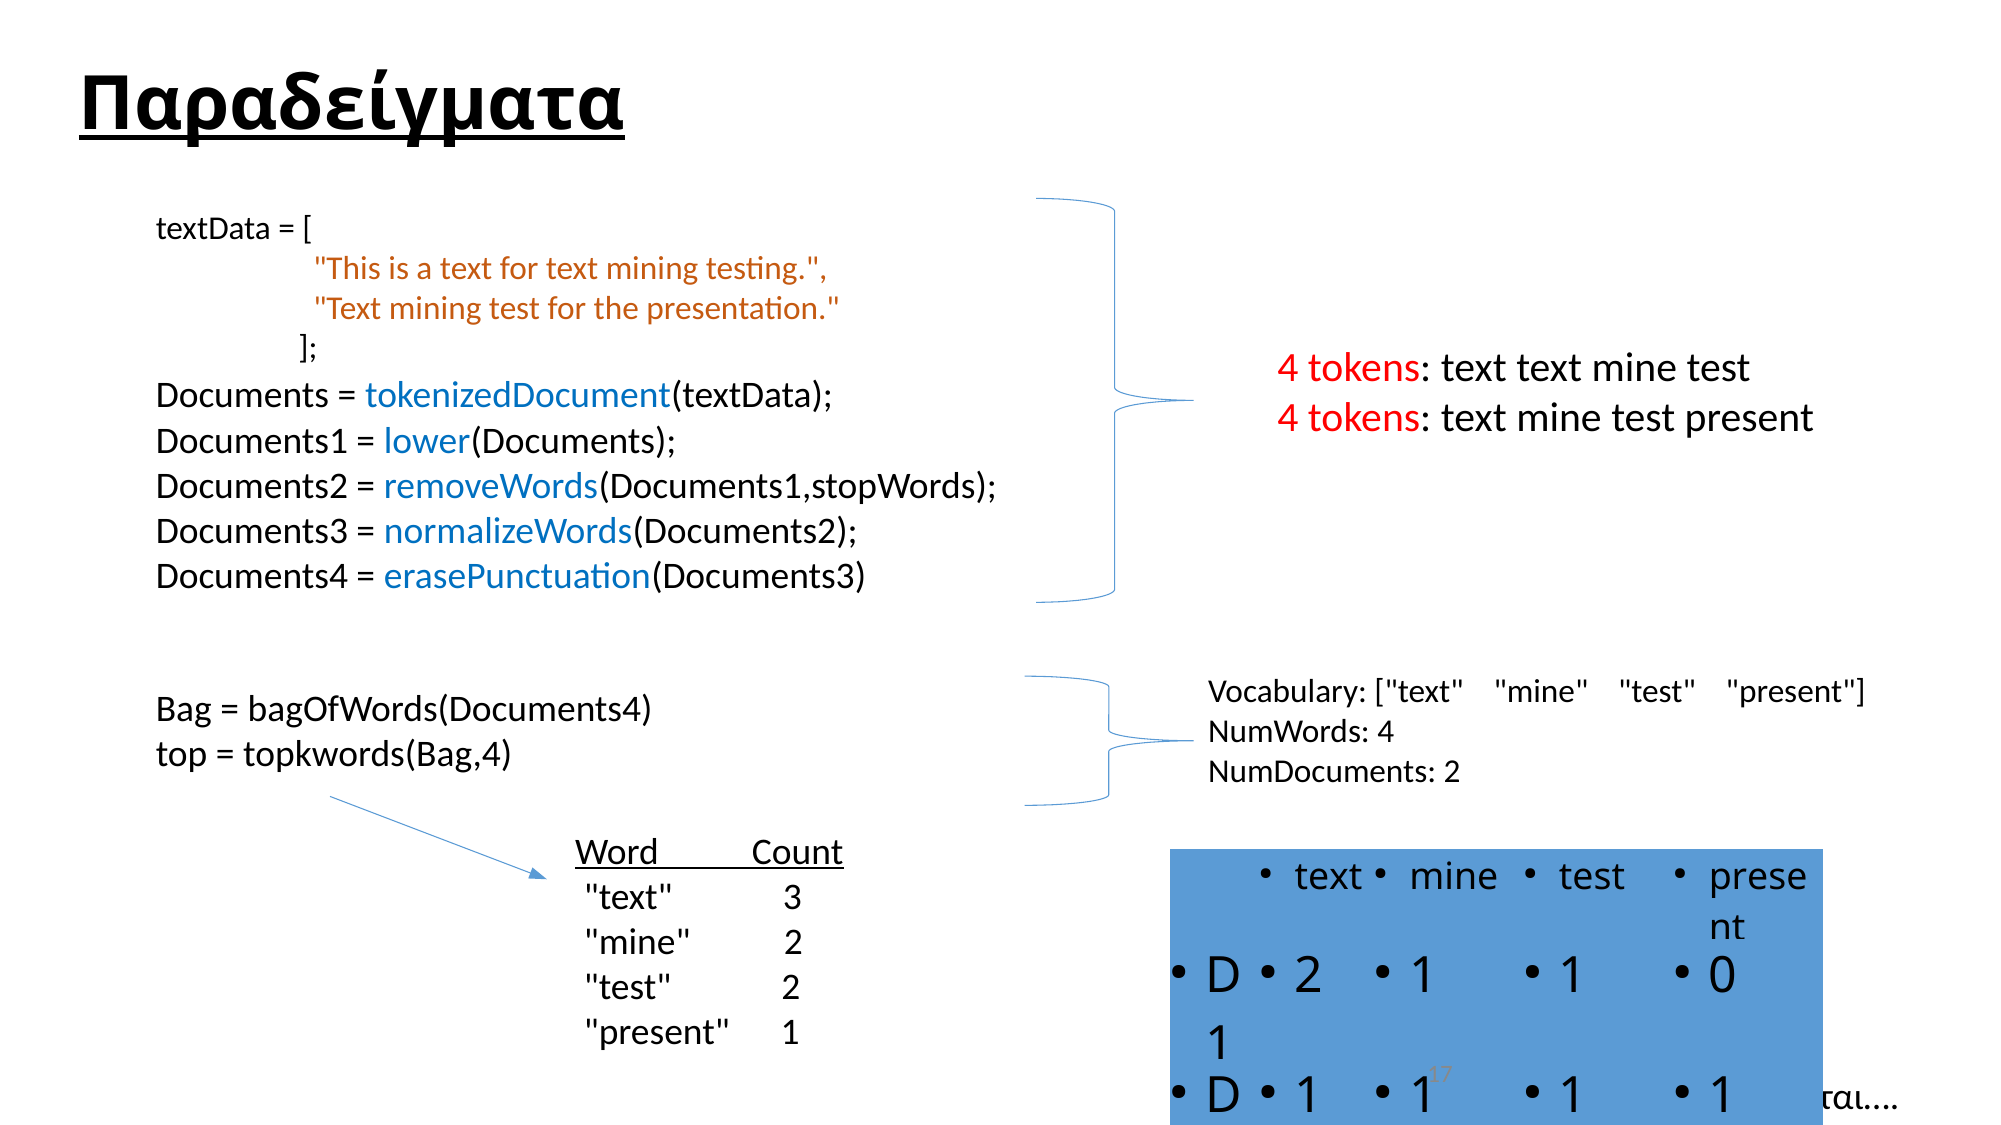

# Παραδείγματα
textData = [
 "This is a text for text mining testing.",
 "Text mining test for the presentation."
 ];
Documents = tokenizedDocument(textData);
Documents1 = lower(Documents);
Documents2 = removeWords(Documents1,stopWords);
Documents3 = normalizeWords(Documents2);
Documents4 = erasePunctuation(Documents3)
4 tokens: text text mine test
4 tokens: text mine test present
Vocabulary: ["text" "mine" "test" "present"]
NumWords: 4
NumDocuments: 2
Bag = bagOfWords(Documents4)
top = topkwords(Bag,4)
Word Count
 "text" 3
 "mine" 2
 "test" 2
 "present" 1
| | text | mine | test | present |
| --- | --- | --- | --- | --- |
| D1 | 2 | 1 | 1 | 0 |
| D2 | 1 | 1 | 1 | 1 |
Συνεχίζεται….